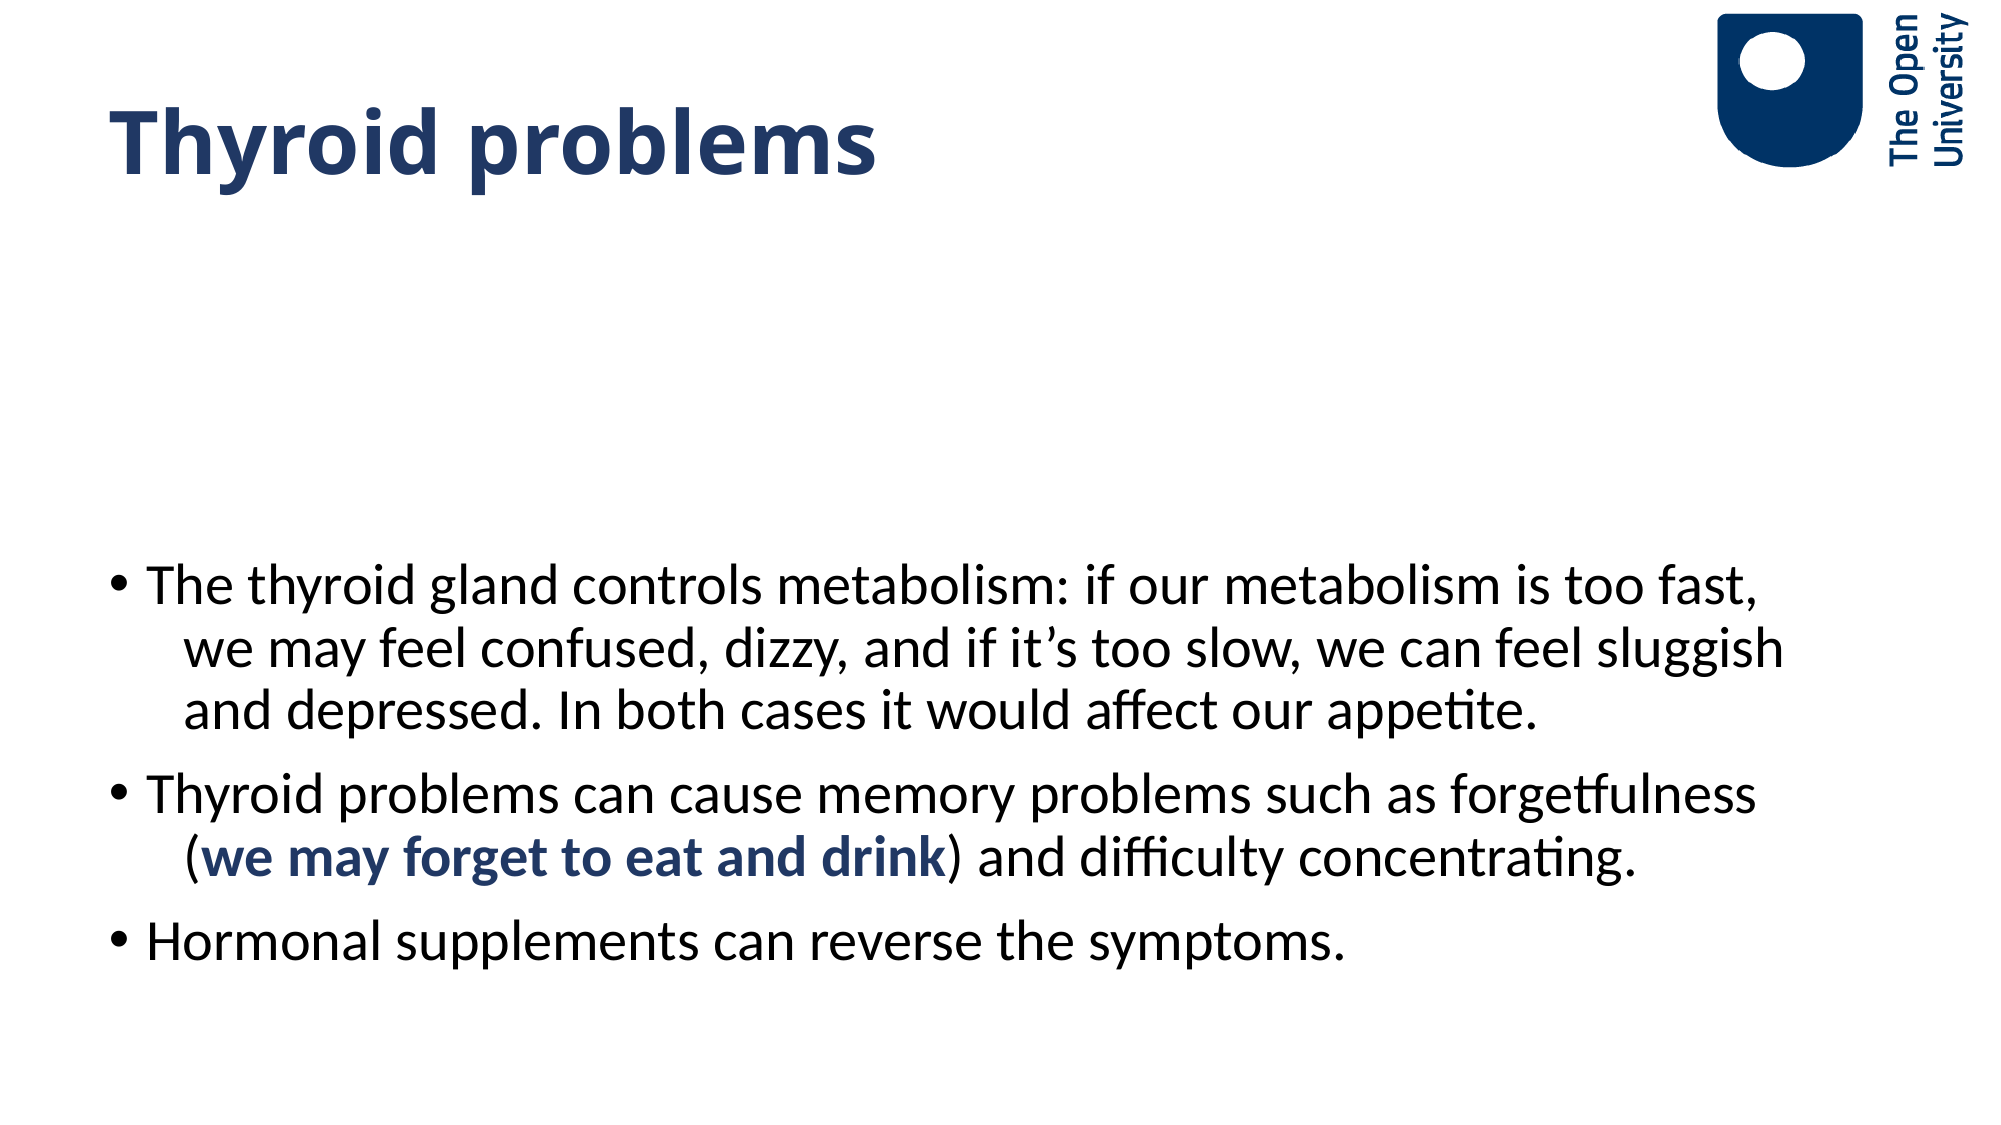

# Thyroid problems
The thyroid gland controls metabolism: if our metabolism is too fast, we may feel confused, dizzy, and if it’s too slow, we can feel sluggish and depressed. In both cases it would affect our appetite.
Thyroid problems can cause memory problems such as forgetfulness (we may forget to eat and drink) and difficulty concentrating.
Hormonal supplements can reverse the symptoms.